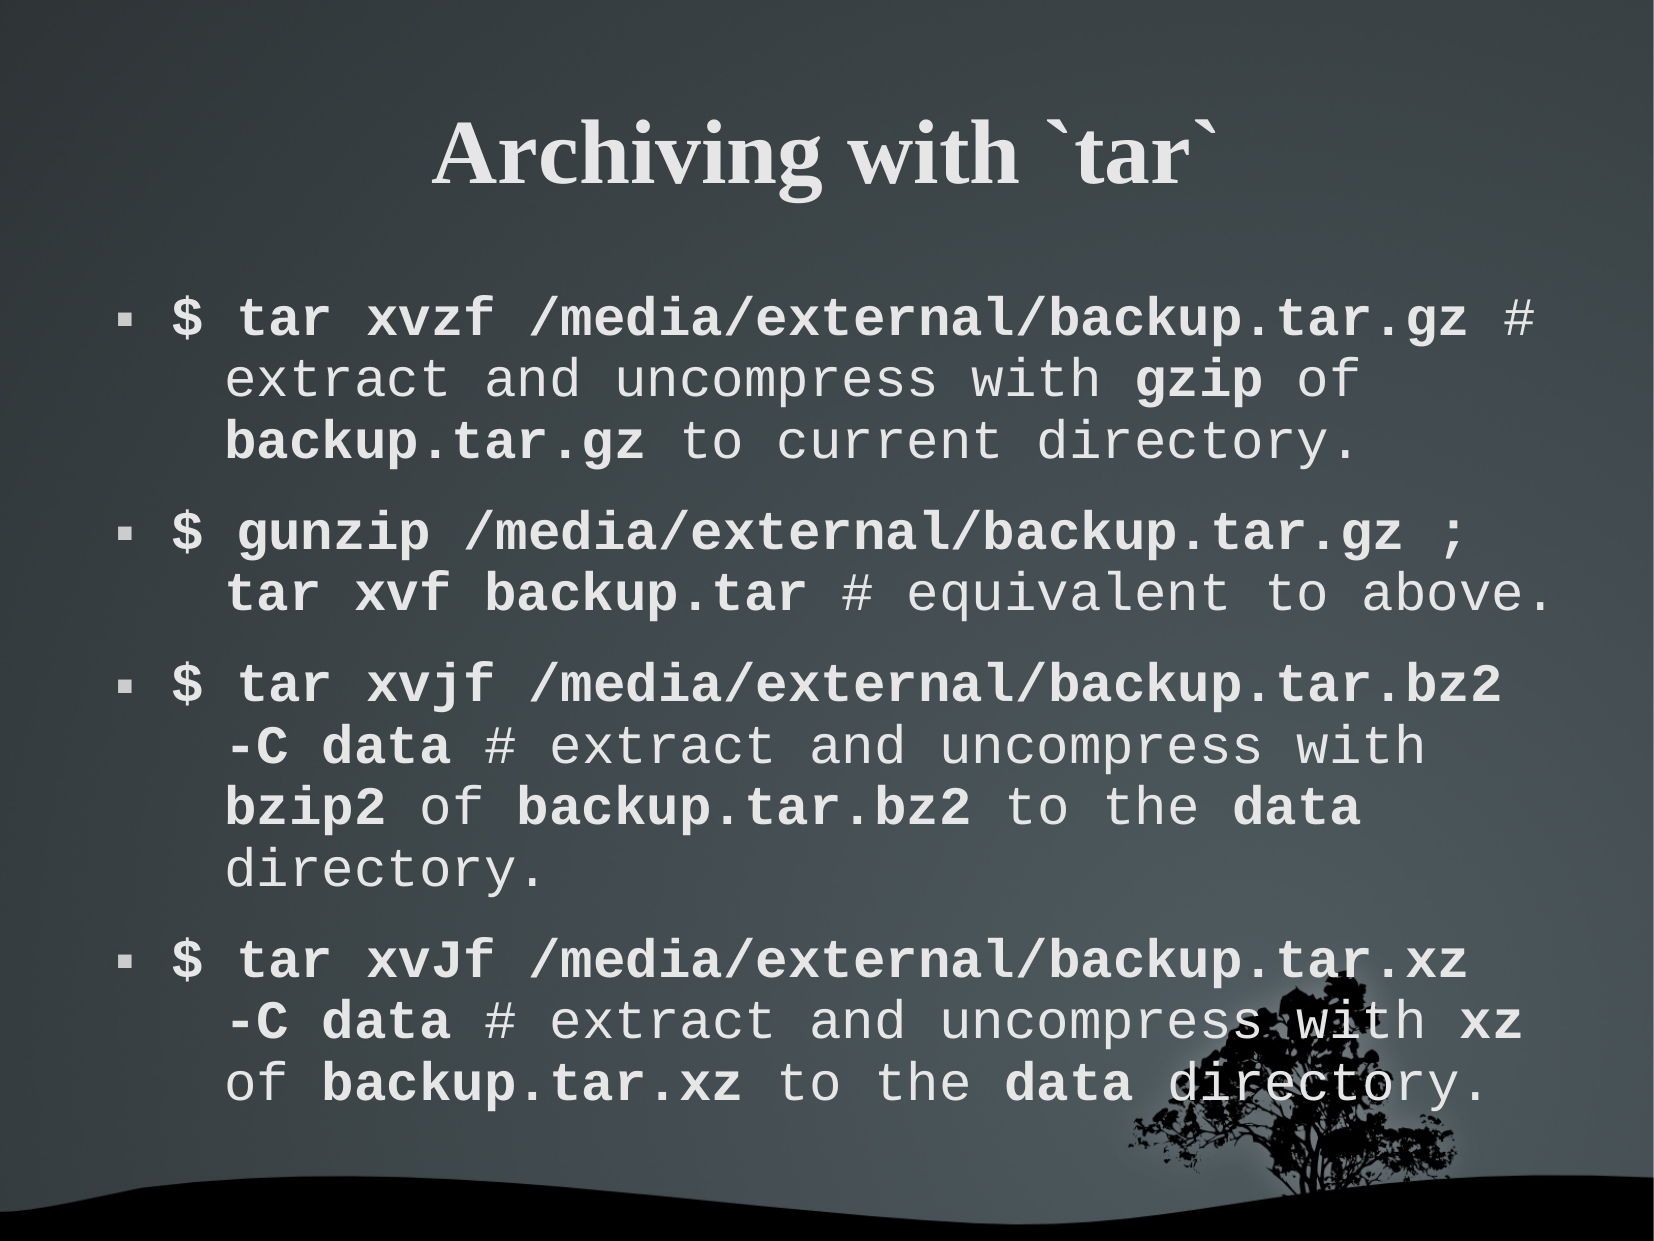

# Archiving with `tar`
$ tar xvzf /media/external/backup.tar.gz # extract and uncompress with gzip of backup.tar.gz to current directory.
$ gunzip /media/external/backup.tar.gz ; tar xvf backup.tar # equivalent to above.
$ tar xvjf /media/external/backup.tar.bz2 -C data # extract and uncompress with bzip2 of backup.tar.bz2 to the data directory.
$ tar xvJf /media/external/backup.tar.xz -C data # extract and uncompress with xz of backup.tar.xz to the data directory.